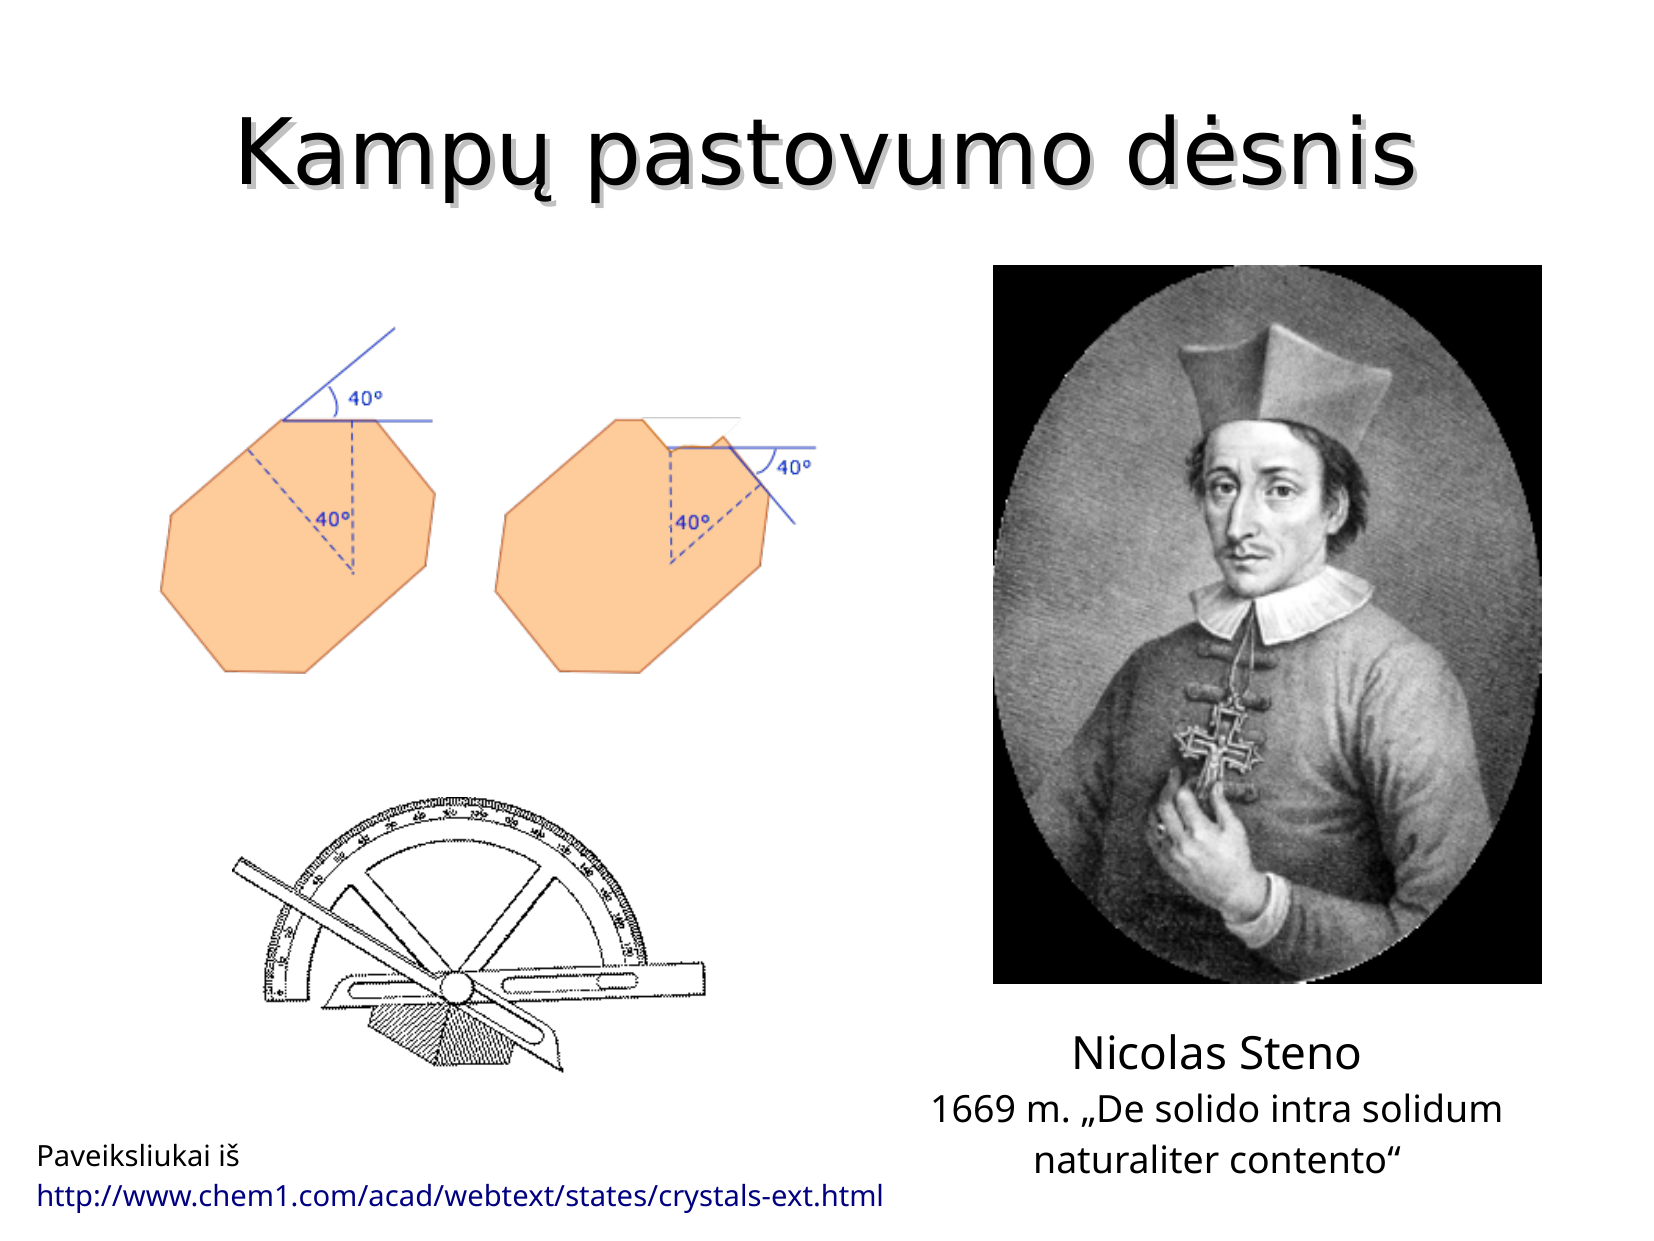

# Kampų pastovumo dėsnis
Nicolas Steno
1669 m. „De solido intra solidum naturaliter contento“
Paveiksliukai iš
http://www.chem1.com/acad/webtext/states/crystals-ext.html